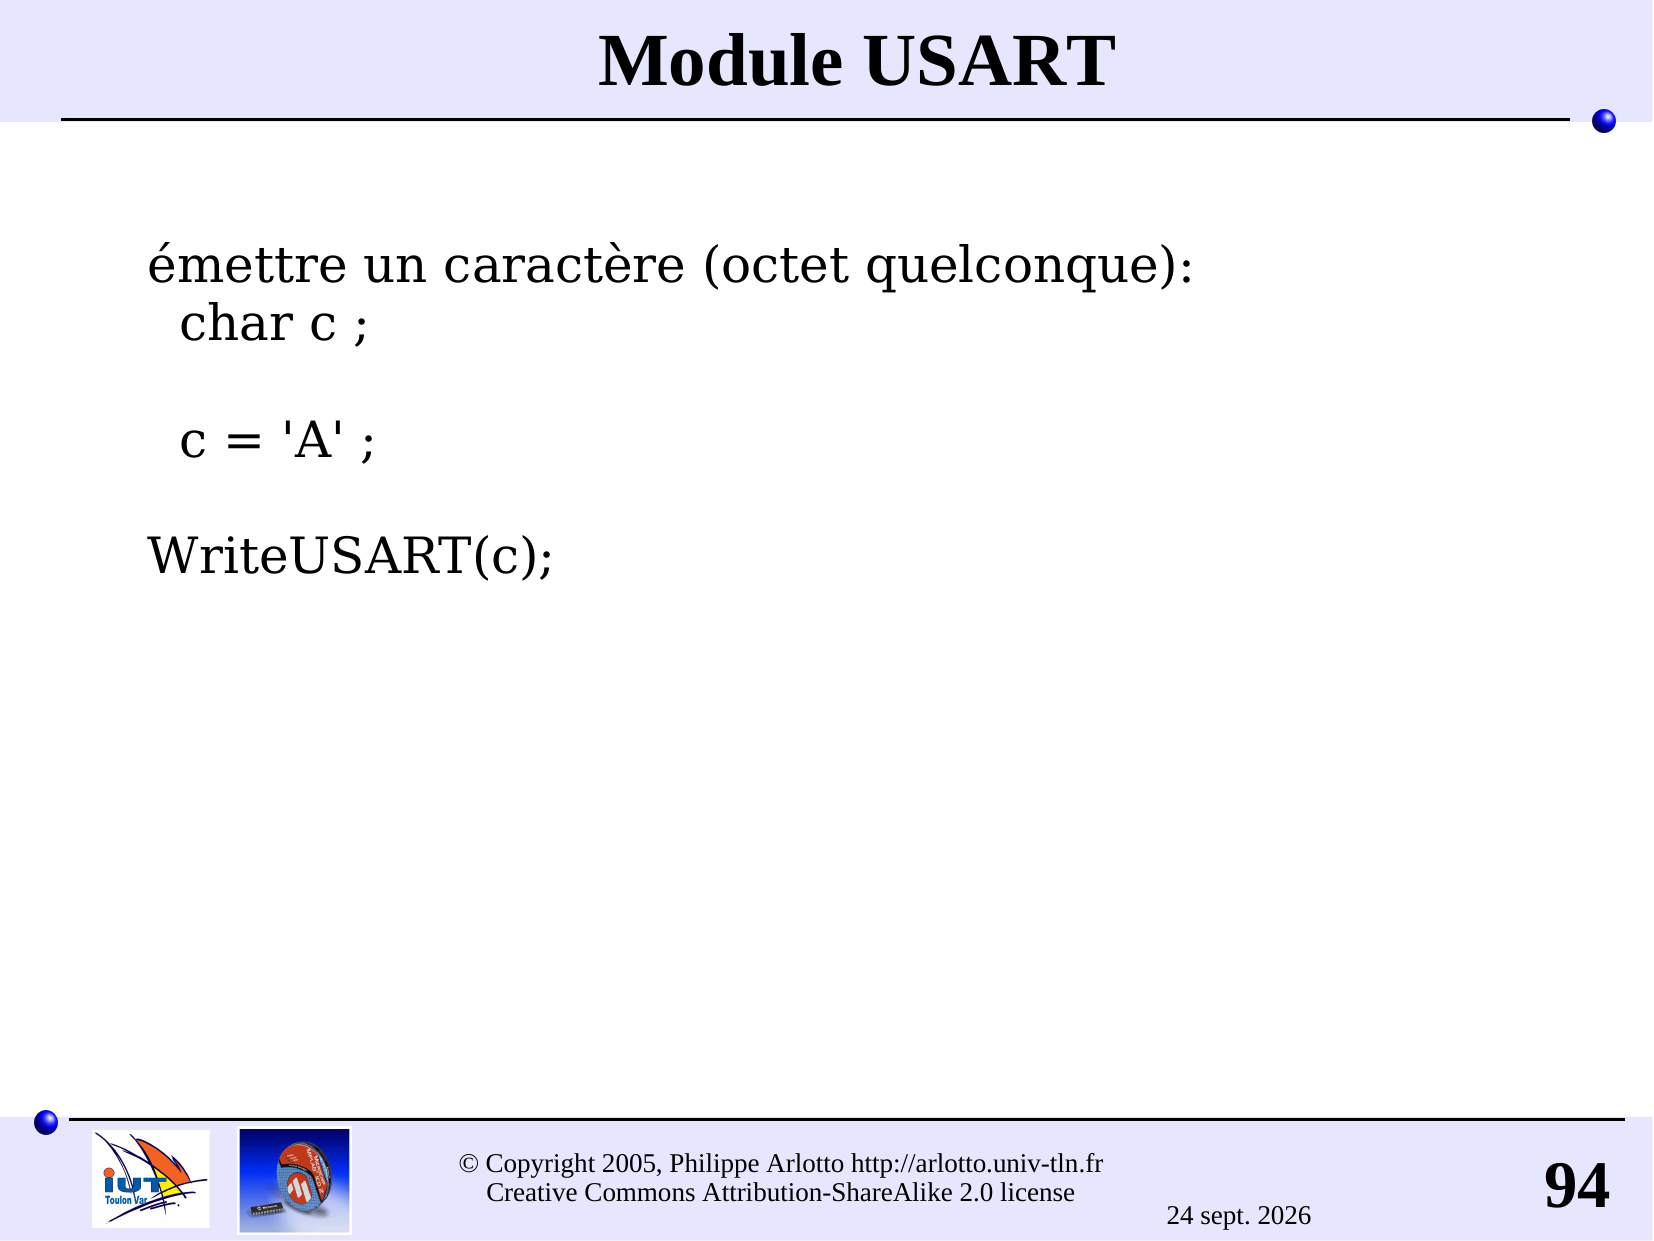

# Module USART
émettre un caractère (octet quelconque):
 char c ;
 c = 'A' ;
WriteUSART(c);